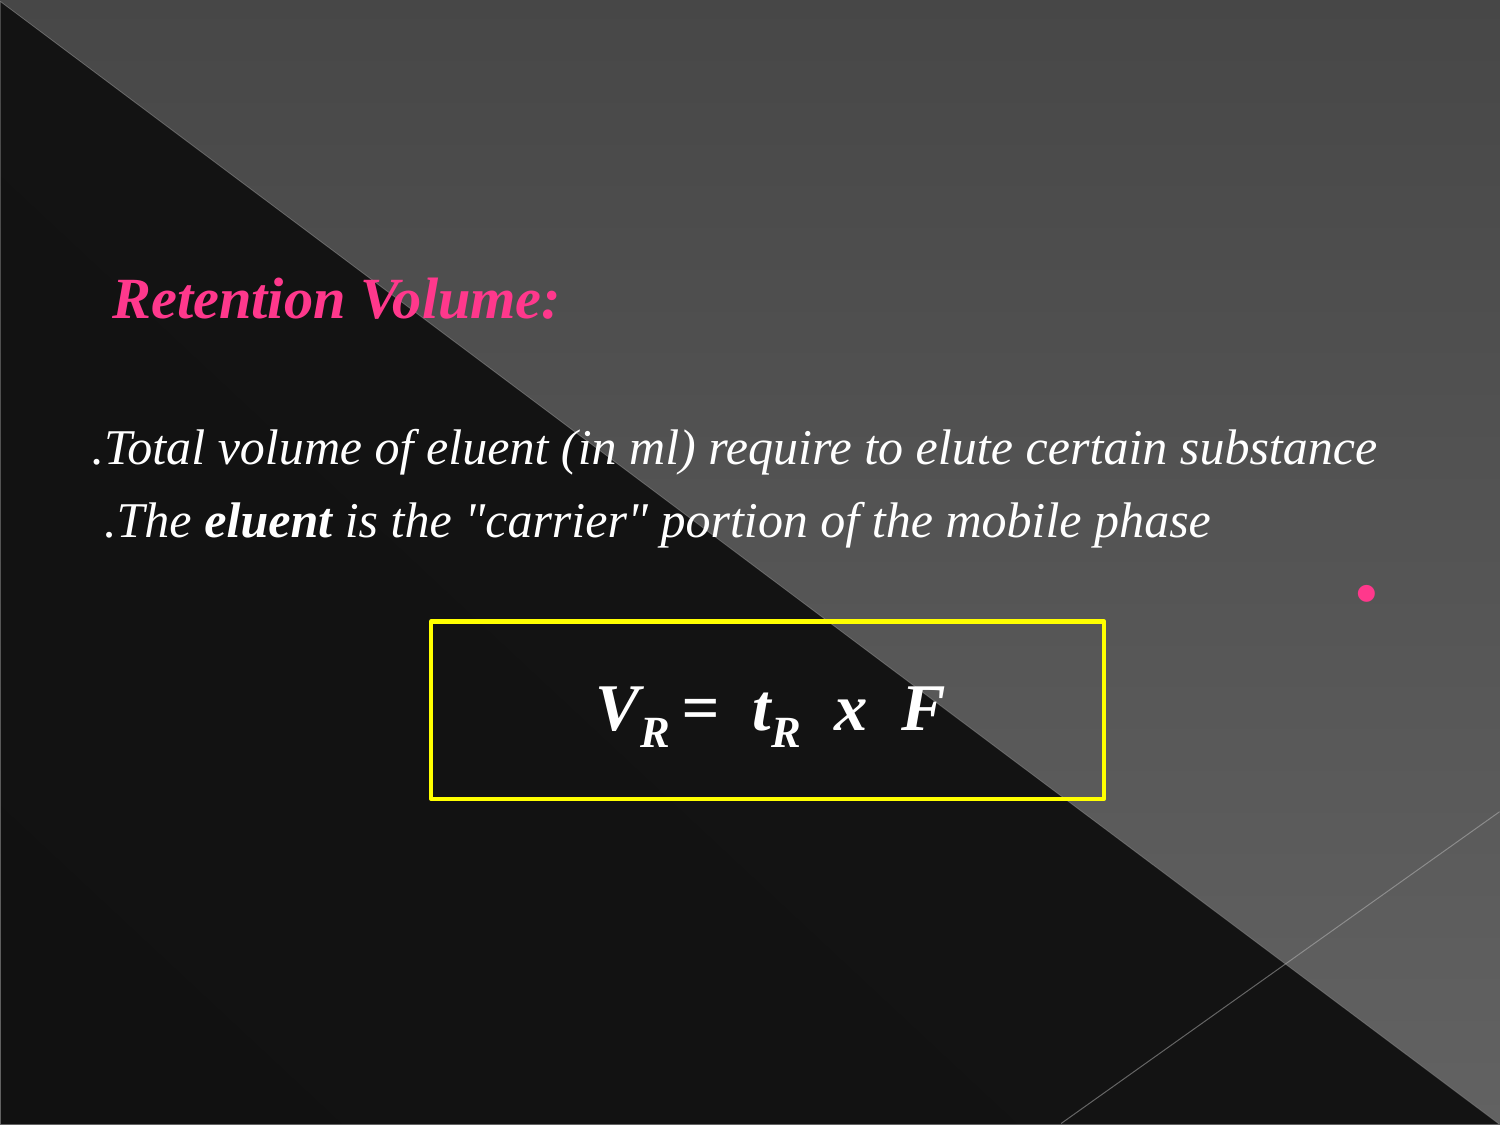

# Retention Volume:
Total volume of eluent (in ml) require to elute certain substance.
The eluent is the "carrier" portion of the mobile phase.
VR = tR x F